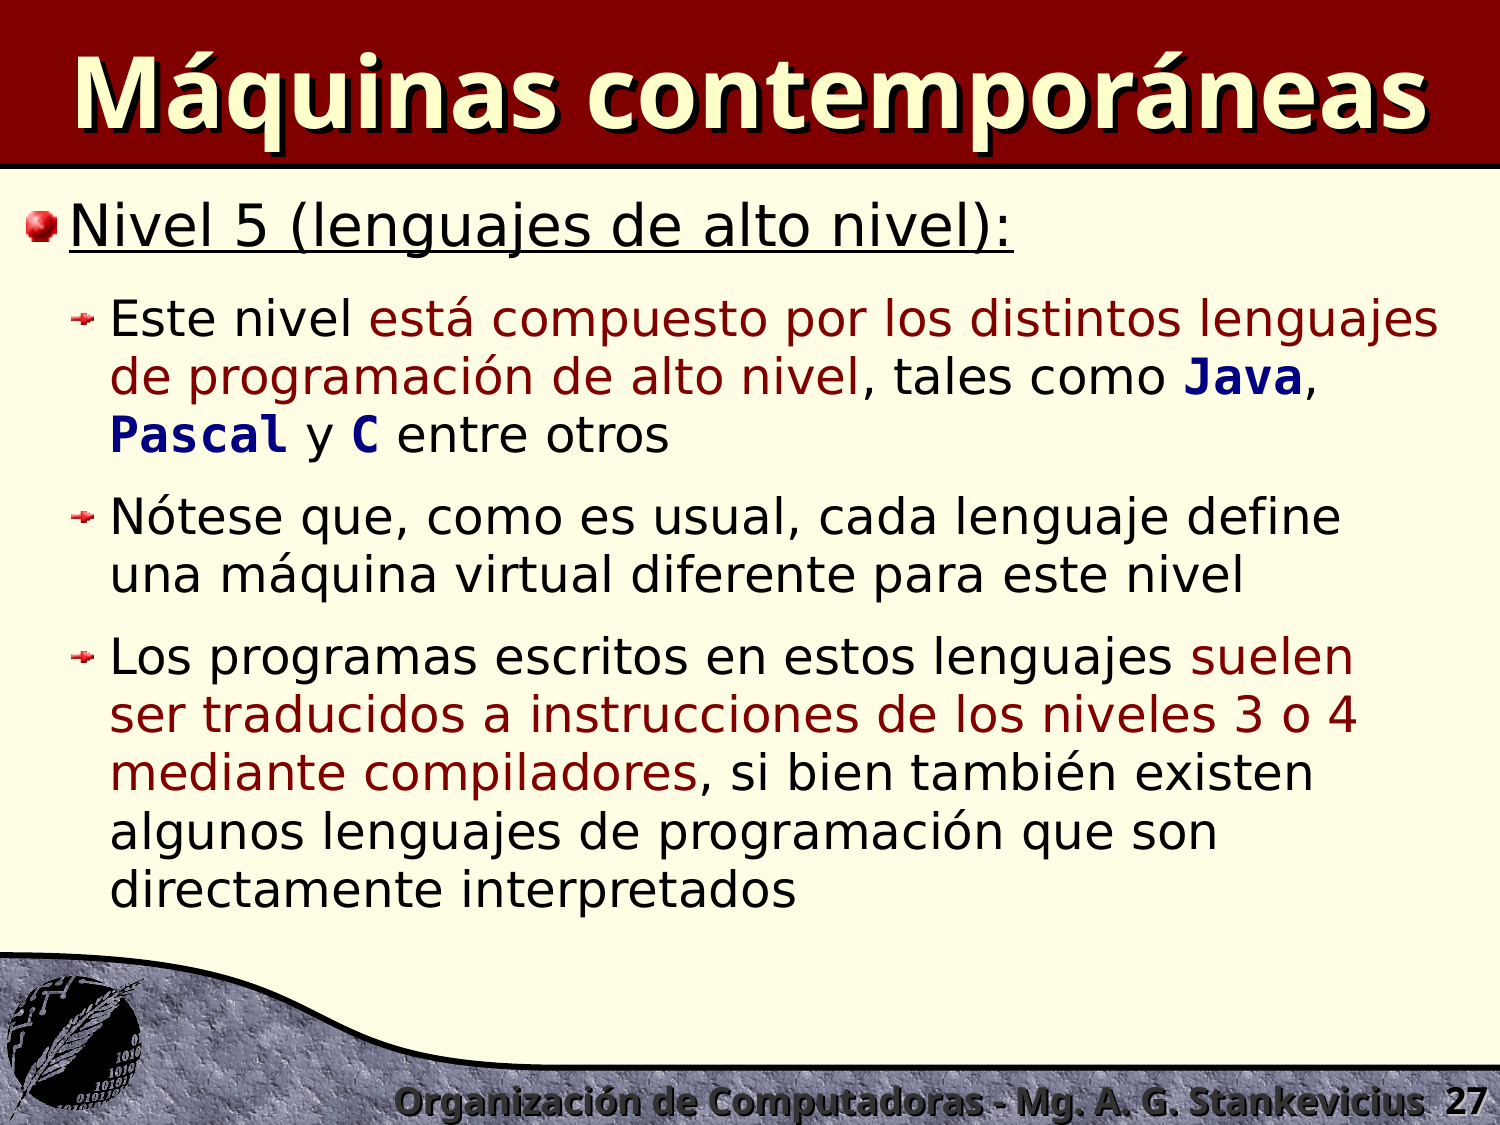

# Máquinas contemporáneas
Nivel 5 (lenguajes de alto nivel):
Este nivel está compuesto por los distintos lenguajes de programación de alto nivel, tales como Java,
Pascal y C entre otros
Nótese que, como es usual, cada lenguaje define
una máquina virtual diferente para este nivel
Los programas escritos en estos lenguajes suelen
ser traducidos a instrucciones de los niveles 3 o 4 mediante compiladores, si bien también existen algunos lenguajes de programación que son directamente interpretados
27